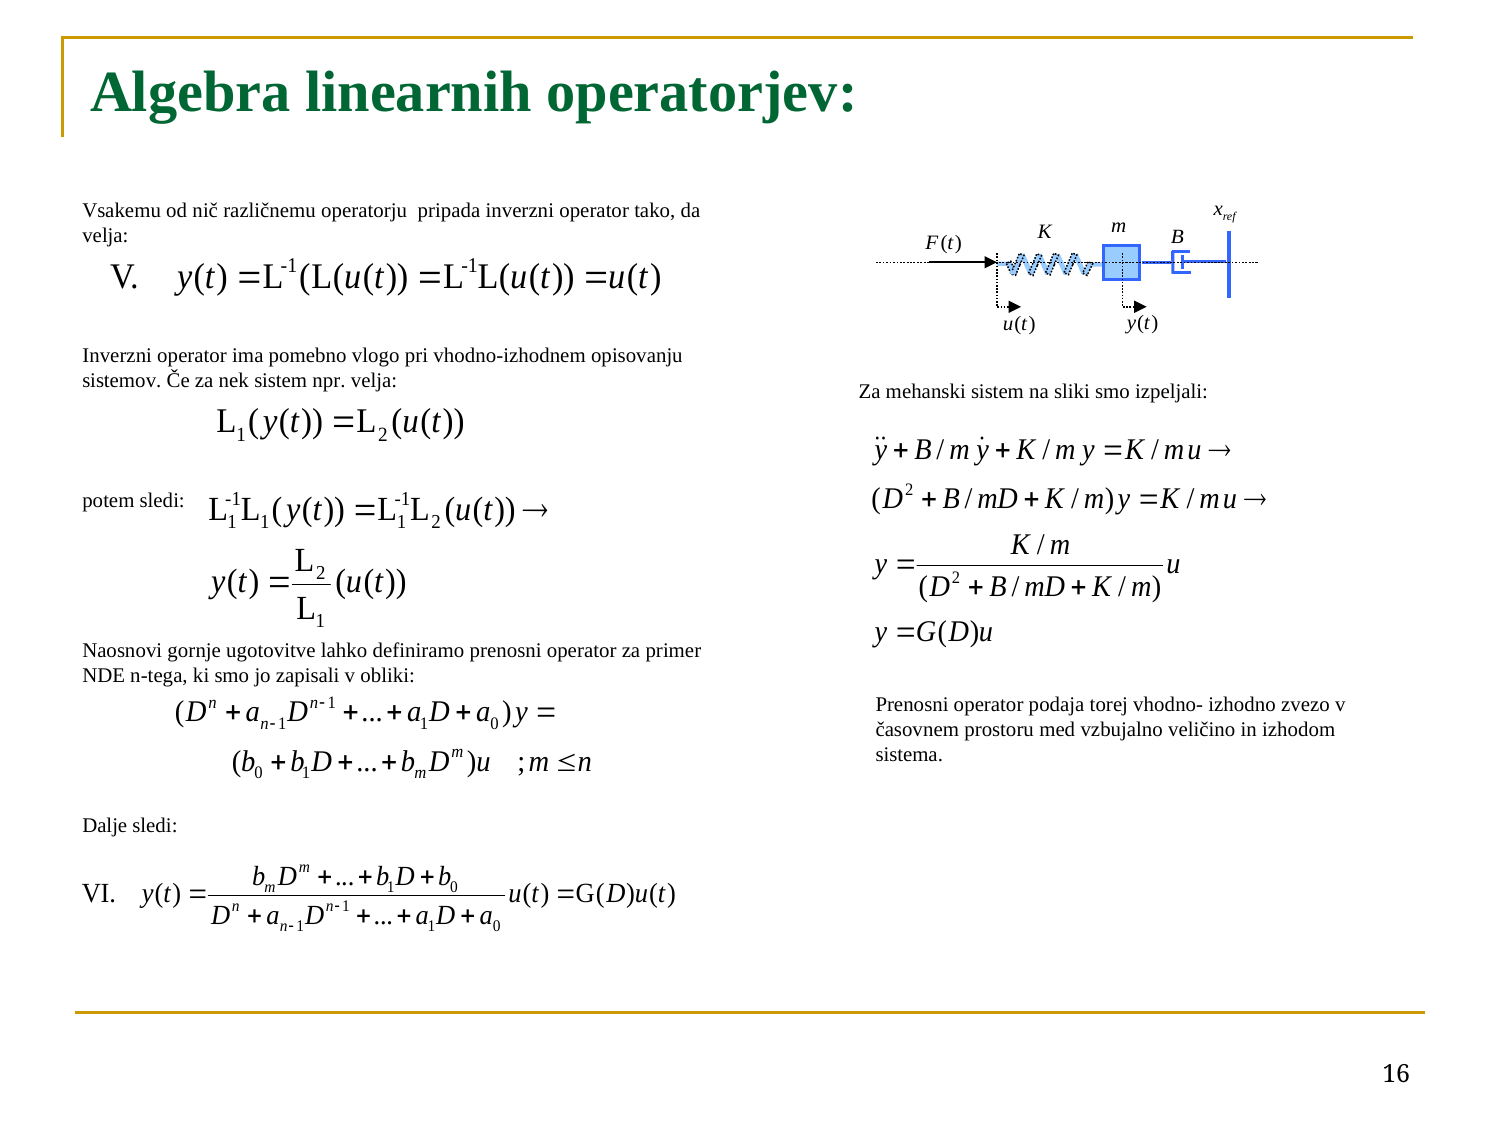

Algebra linearnih operatorjev:
# Vsakemu od nič različnemu operatorju pripada inverzni operator tako, da velja:
Inverzni operator ima pomebno vlogo pri vhodno-izhodnem opisovanju sistemov. Če za nek sistem npr. velja:
potem sledi:
Naosnovi gornje ugotovitve lahko definiramo prenosni operator za primer NDE n-tega, ki smo jo zapisali v obliki:
Dalje sledi:
Za mehanski sistem na sliki smo izpeljali:
Prenosni operator podaja torej vhodno- izhodno zvezo v časovnem prostoru med vzbujalno veličino in izhodom sistema.